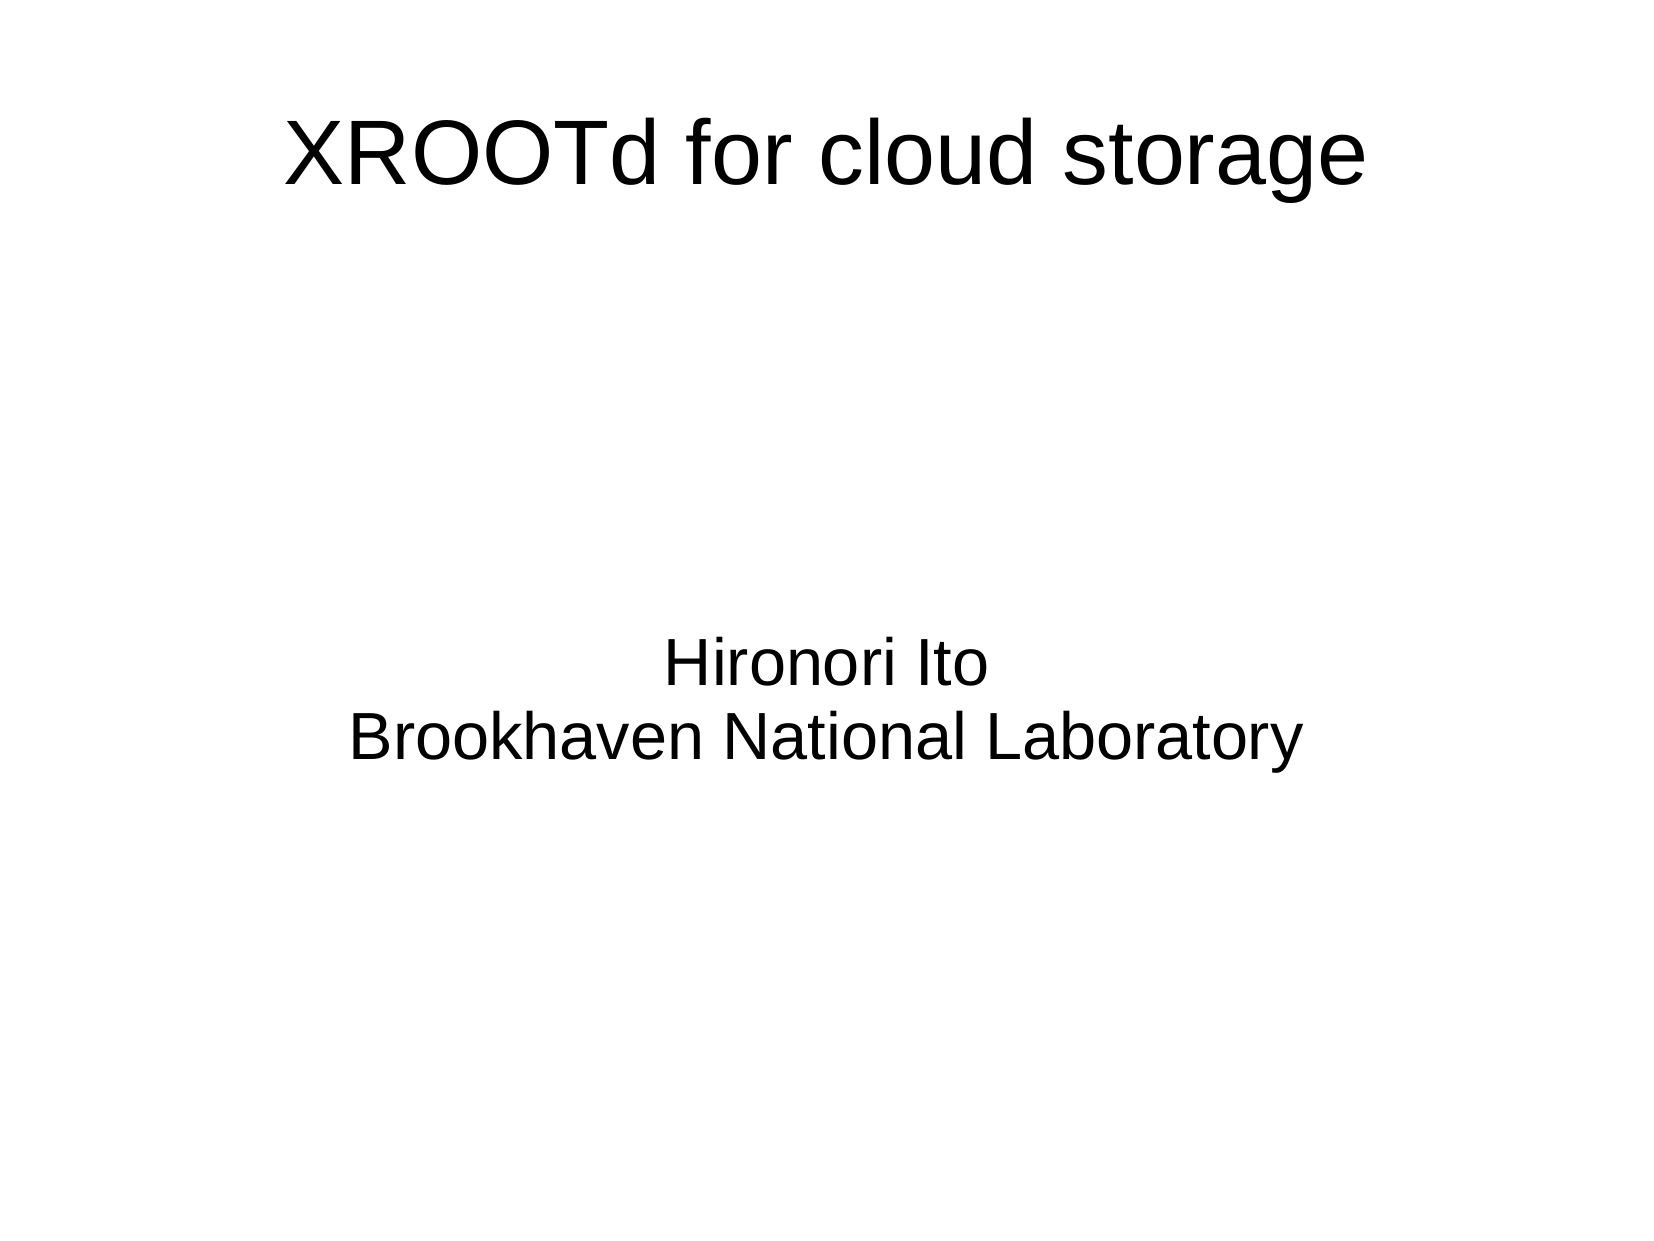

# XROOTd for cloud storage
Hironori Ito
Brookhaven National Laboratory